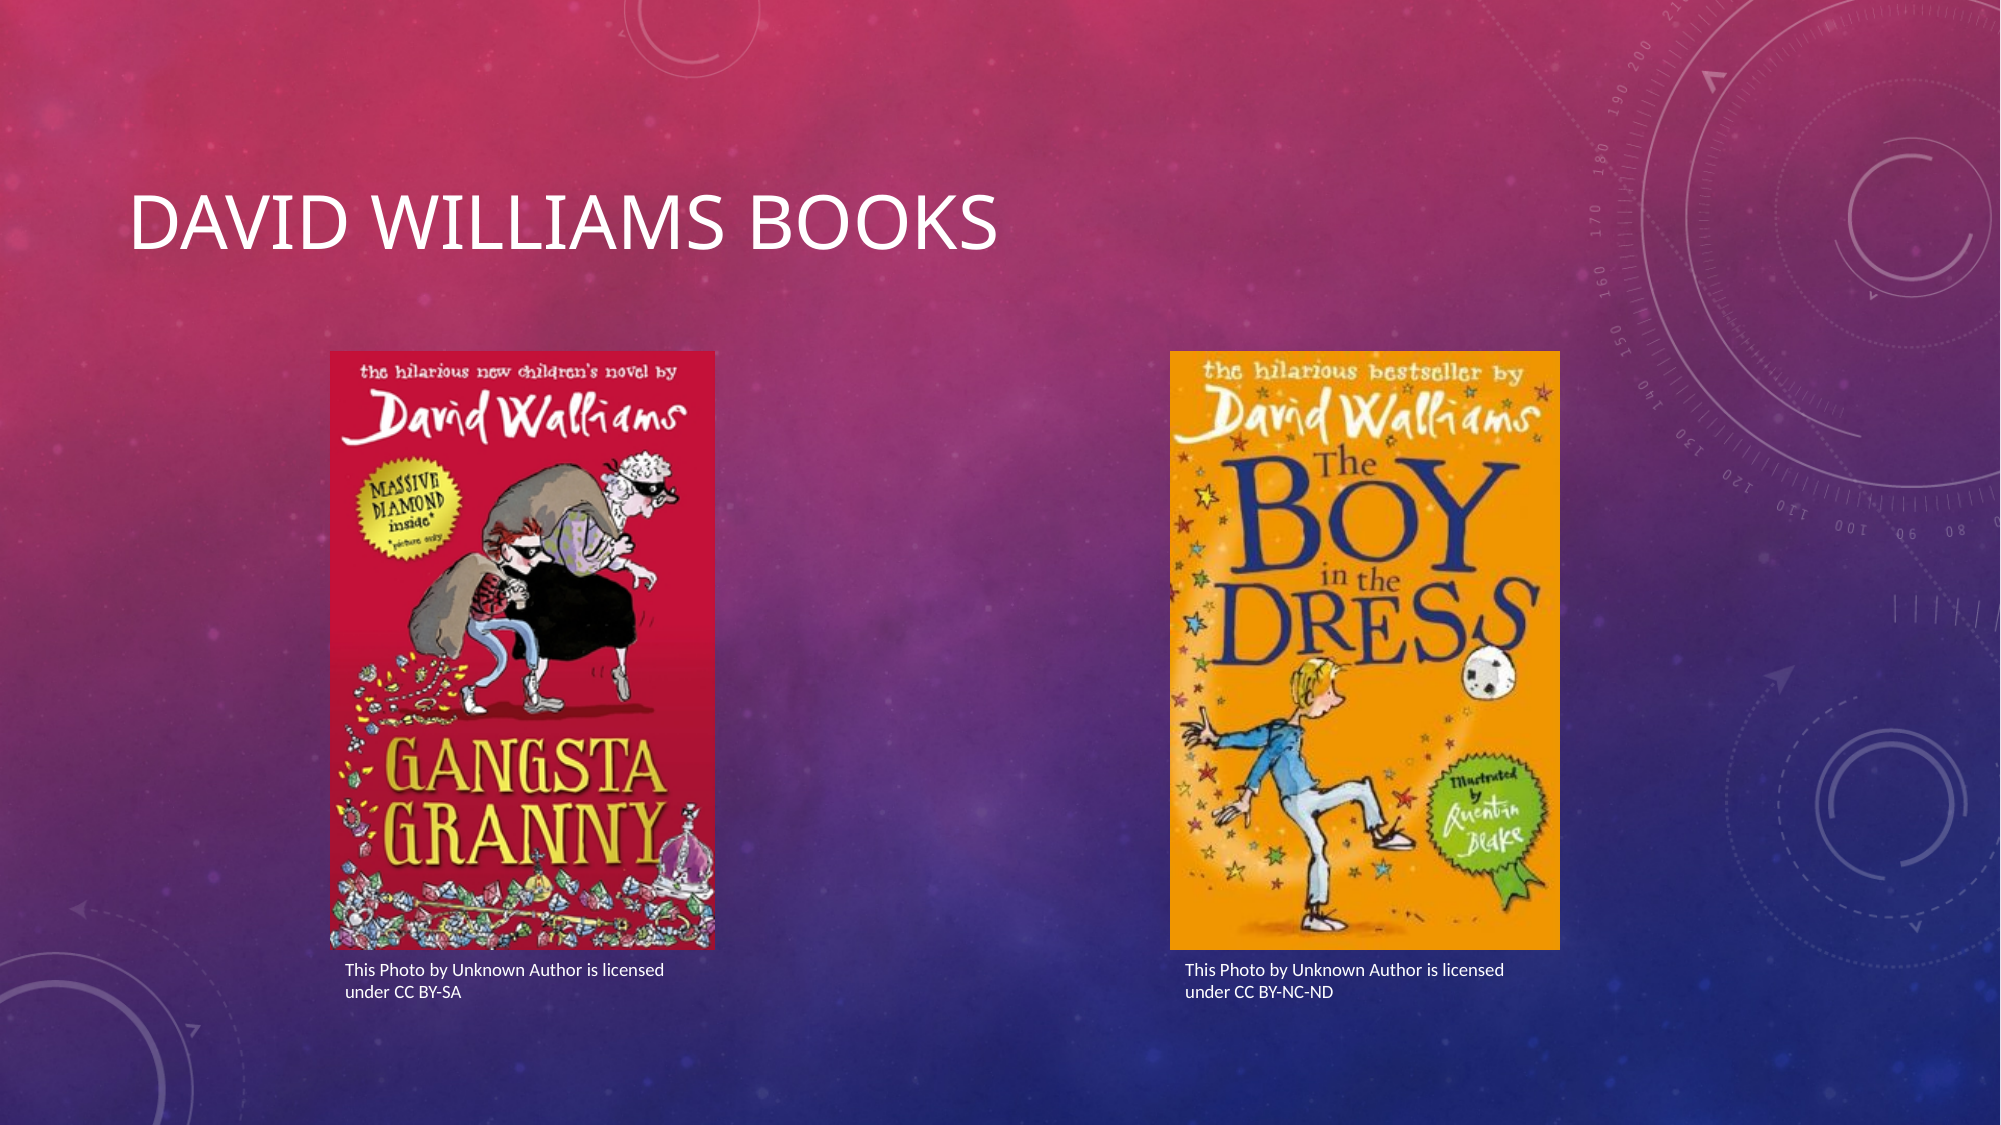

# David Williams books
This Photo by Unknown Author is licensed under CC BY-SA
This Photo by Unknown Author is licensed under CC BY-NC-ND